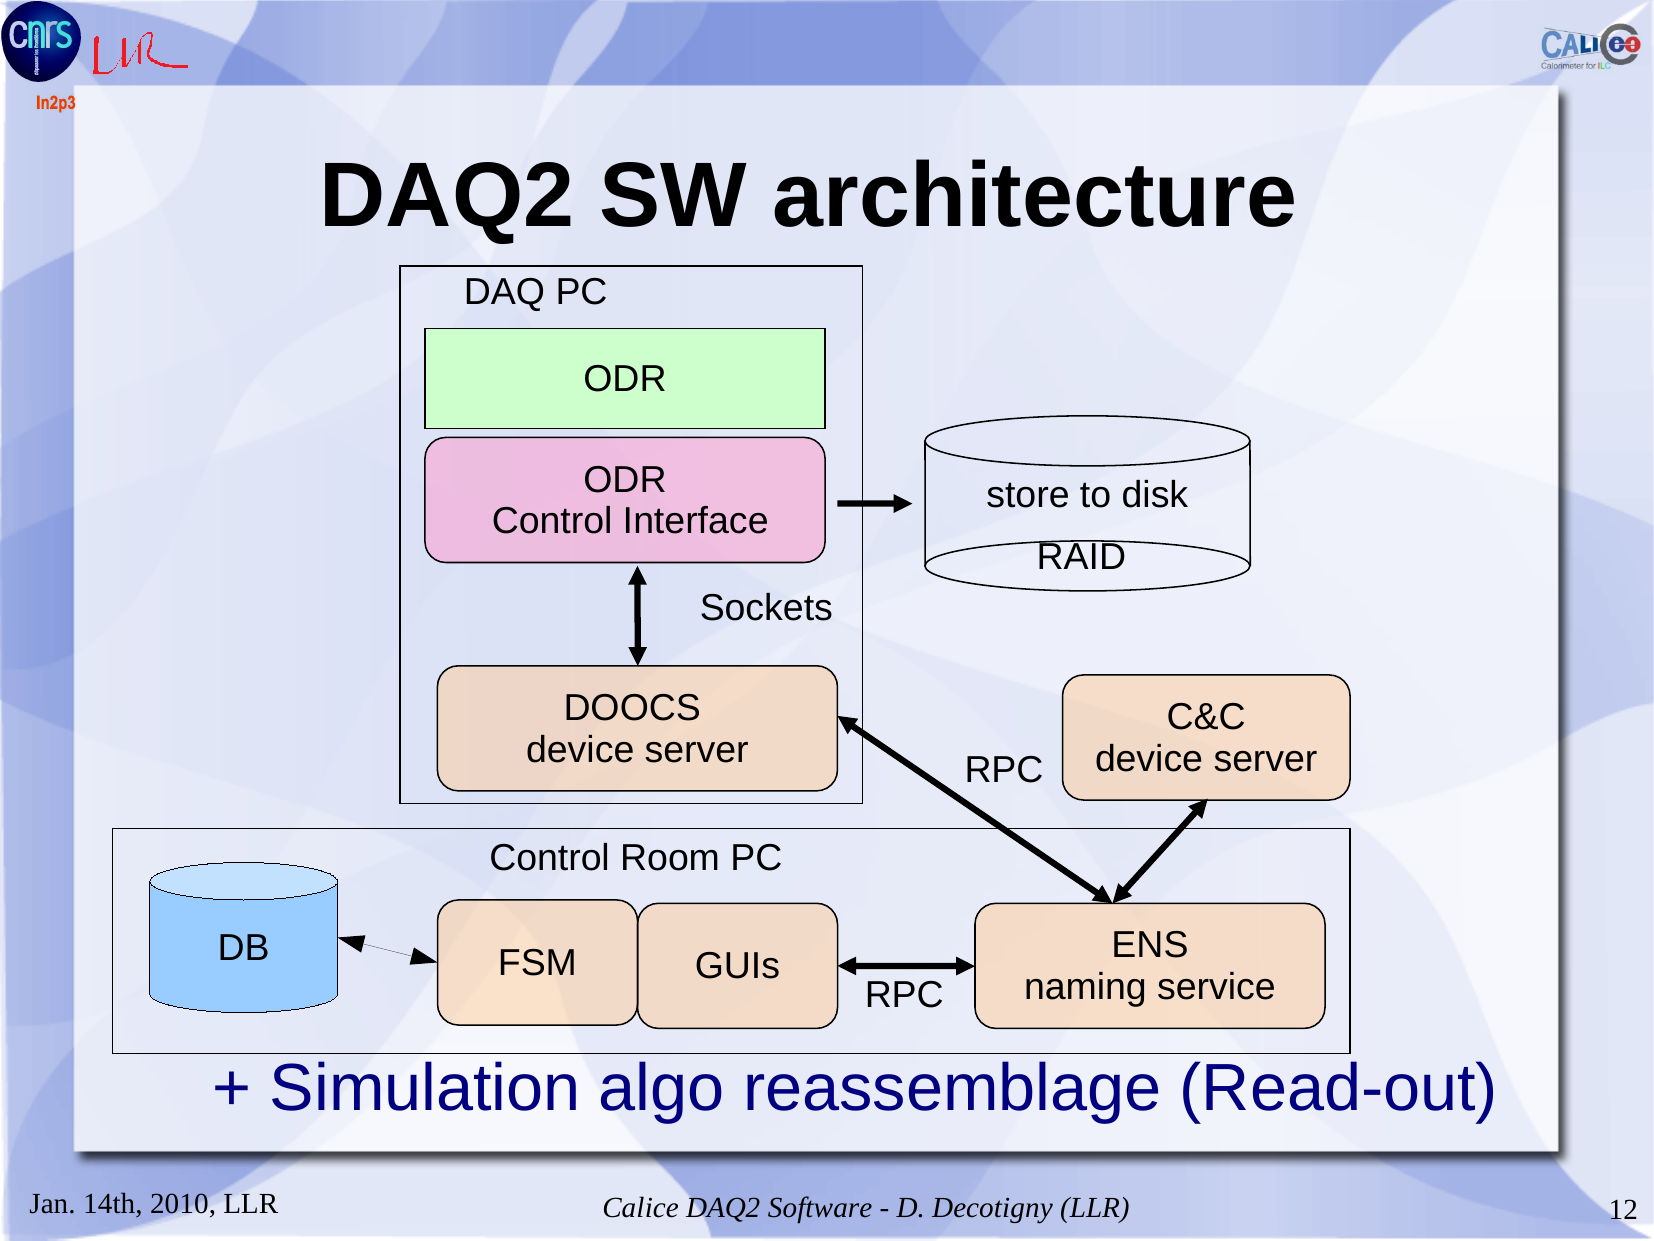

# DAQ2 SW architecture
DAQ PC
ODR
ODR
 Control Interface
store to disk
RAID
Sockets
DOOCS
device server
C&C
device server
RPC
Control Room PC
DB
FSM
GUIs
ENS
naming service
RPC
+ Simulation algo reassemblage (Read-out)
Jan. 14th, 2010, LLR
Calice DAQ2 Software - D. Decotigny (LLR)
12